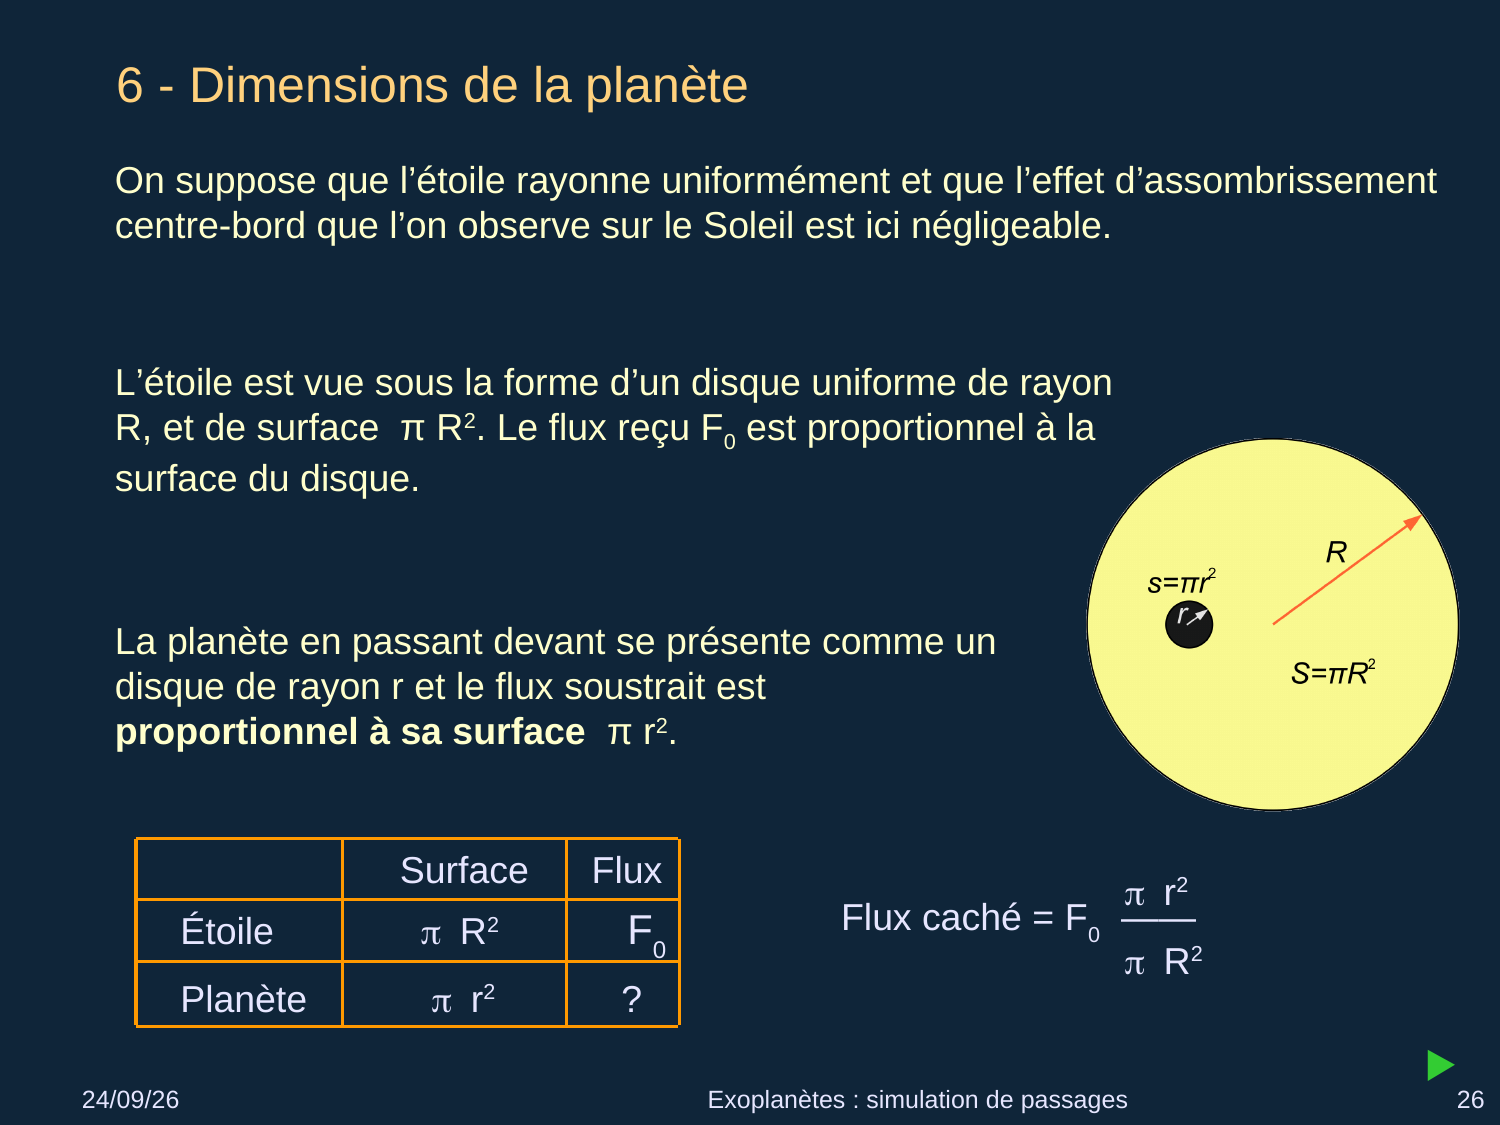

6 - Dimensions de la planète
On suppose que l’étoile rayonne uniformément et que l’effet d’assombrissement centre-bord que l’on observe sur le Soleil est ici négligeable.
L’étoile est vue sous la forme d’un disque uniforme de rayon R, et de surface π R2. Le flux reçu F0 est proportionnel à la surface du disque.
La planète en passant devant se présente comme un disque de rayon r et le flux soustrait est proportionnel à sa surface π r2.
	Surface Flux
Étoile  R2 F0
Planète	  r2 	?
  r2
Flux caché = F0 ——
  R2

Exoplanètes : simulation de passages
26